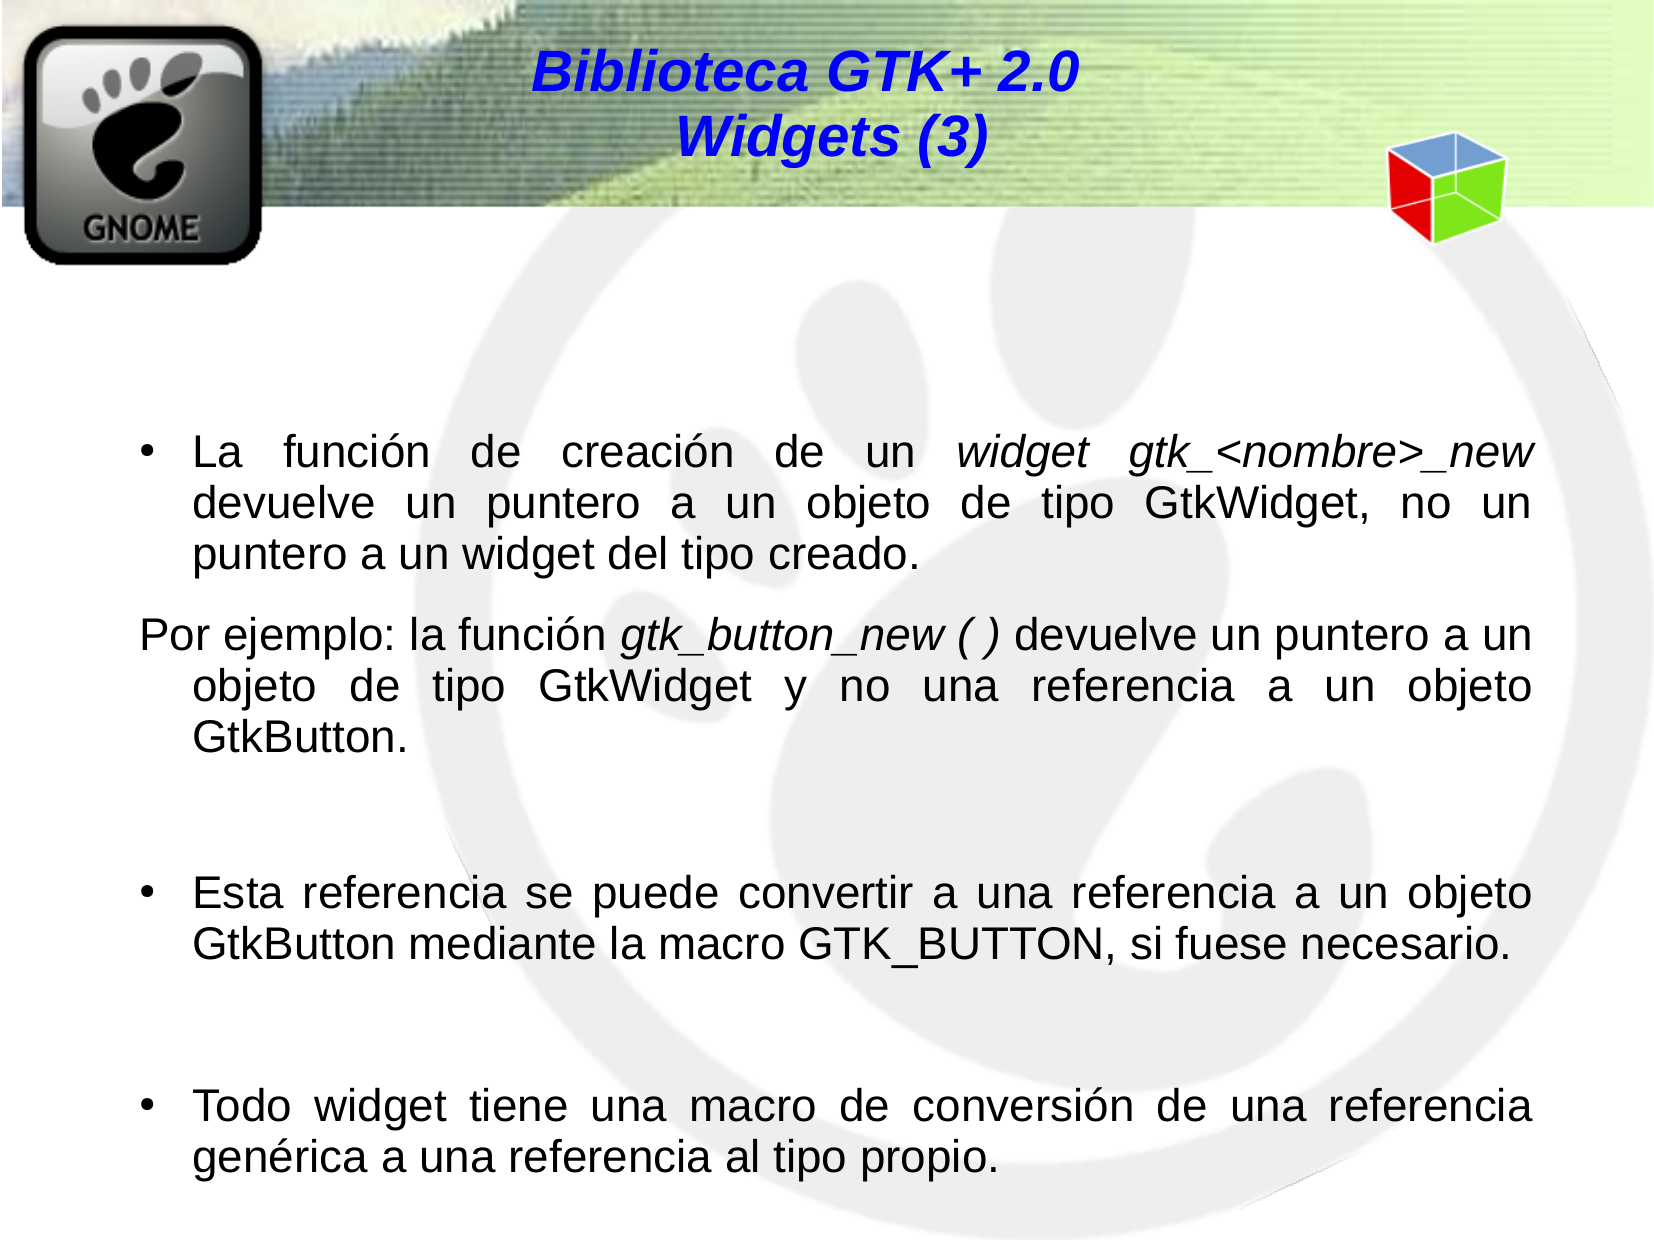

# Biblioteca GTK+ 2.0 Widgets (3)
La función de creación de un widget gtk_<nombre>_new devuelve un puntero a un objeto de tipo GtkWidget, no un puntero a un widget del tipo creado.
Por ejemplo: la función gtk_button_new ( ) devuelve un puntero a un objeto de tipo GtkWidget y no una referencia a un objeto GtkButton.
Esta referencia se puede convertir a una referencia a un objeto GtkButton mediante la macro GTK_BUTTON, si fuese necesario.
Todo widget tiene una macro de conversión de una referencia genérica a una referencia al tipo propio.